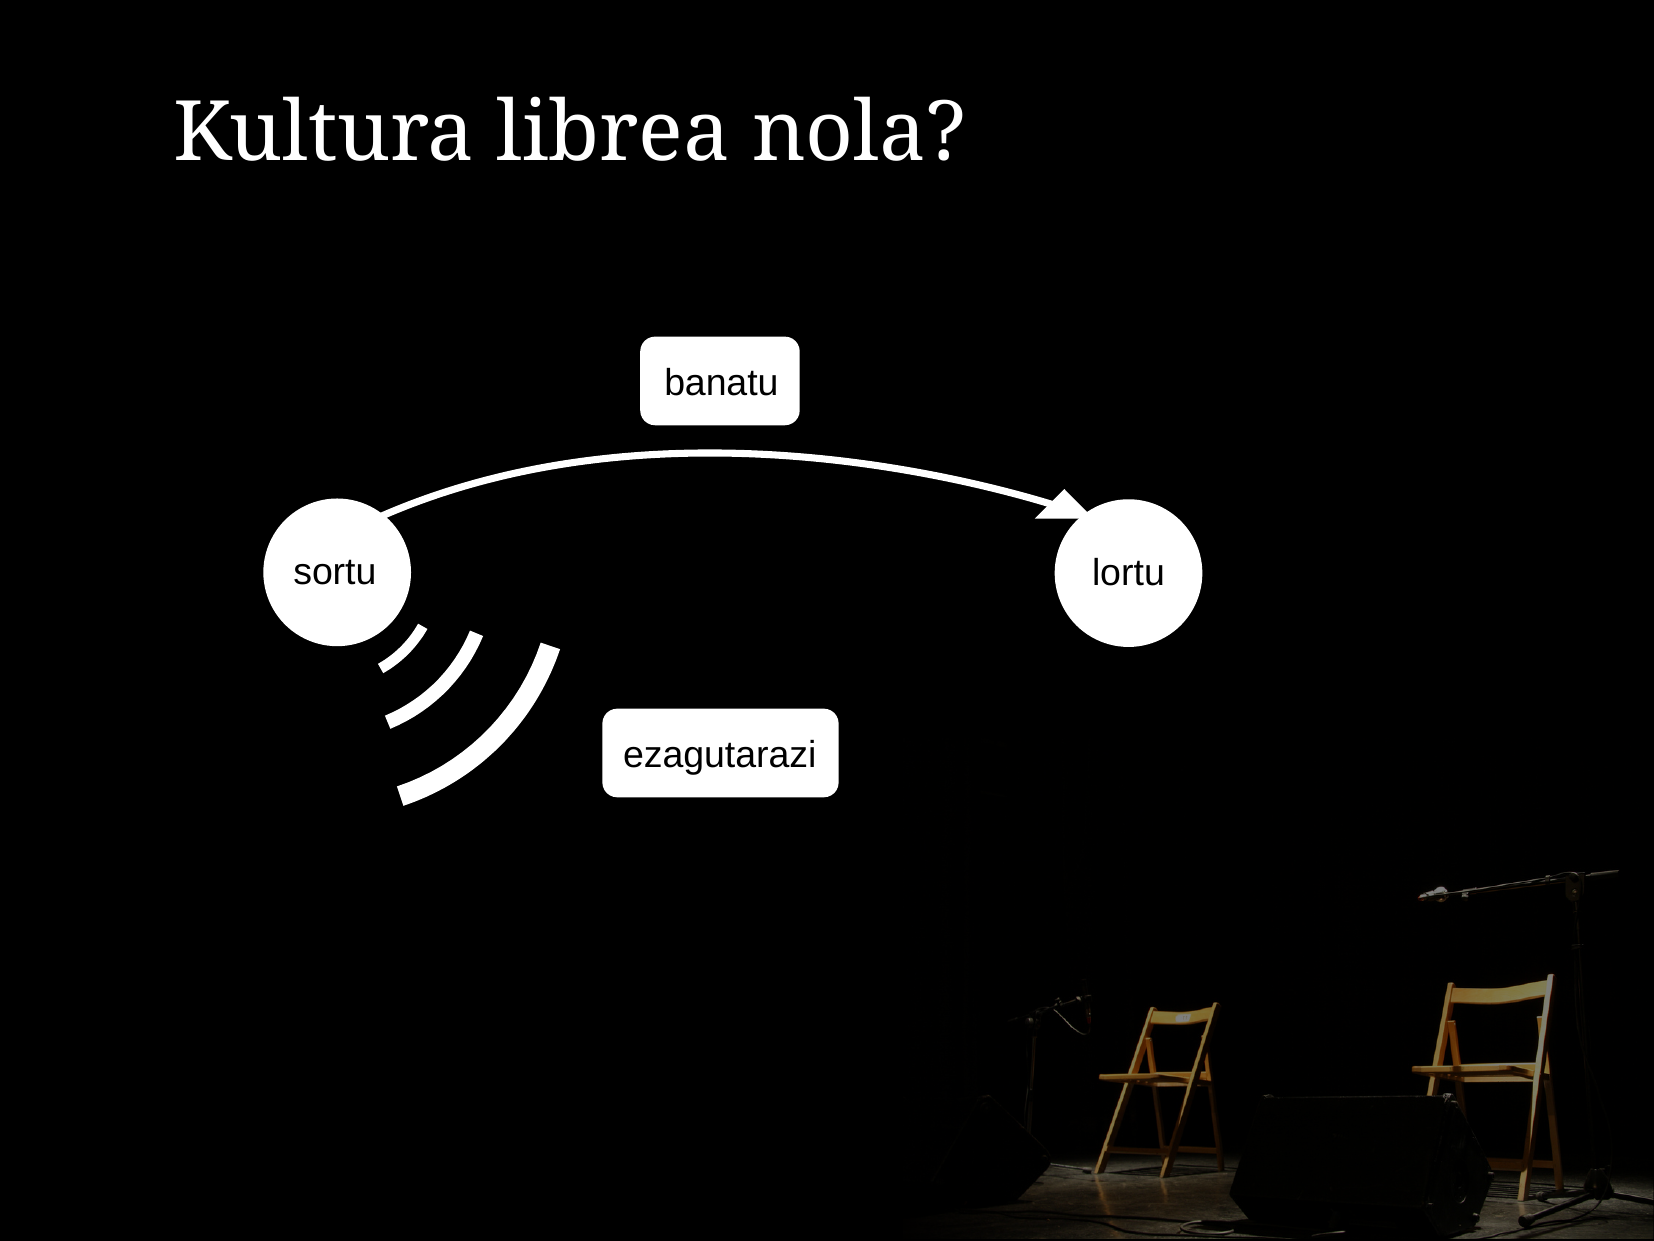

Kultura librea nola?
banatu
sortu
lortu
ezagutarazi